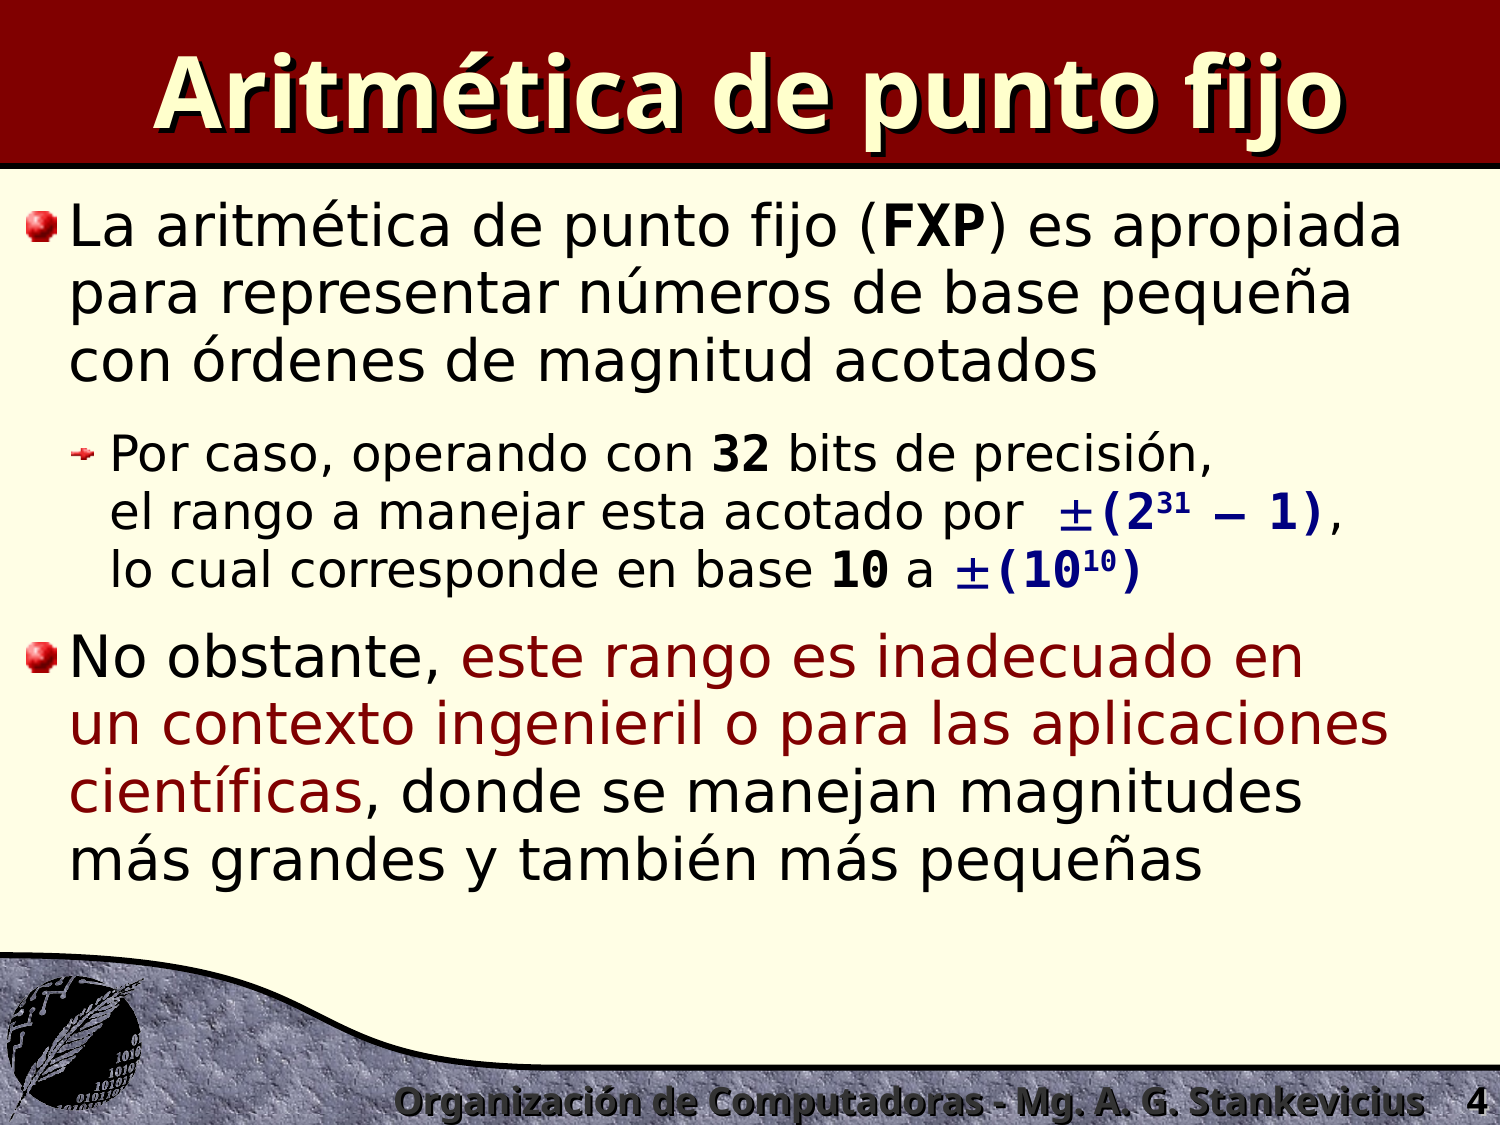

# Aritmética de punto fijo
La aritmética de punto fijo (FXP) es apropiada para representar números de base pequeña
con órdenes de magnitud acotados
Por caso, operando con 32 bits de precisión,
el rango a manejar esta acotado por ±(231 – 1),
lo cual corresponde en base 10 a ±(1010)
No obstante, este rango es inadecuado en
un contexto ingenieril o para las aplicaciones científicas, donde se manejan magnitudes
más grandes y también más pequeñas
4